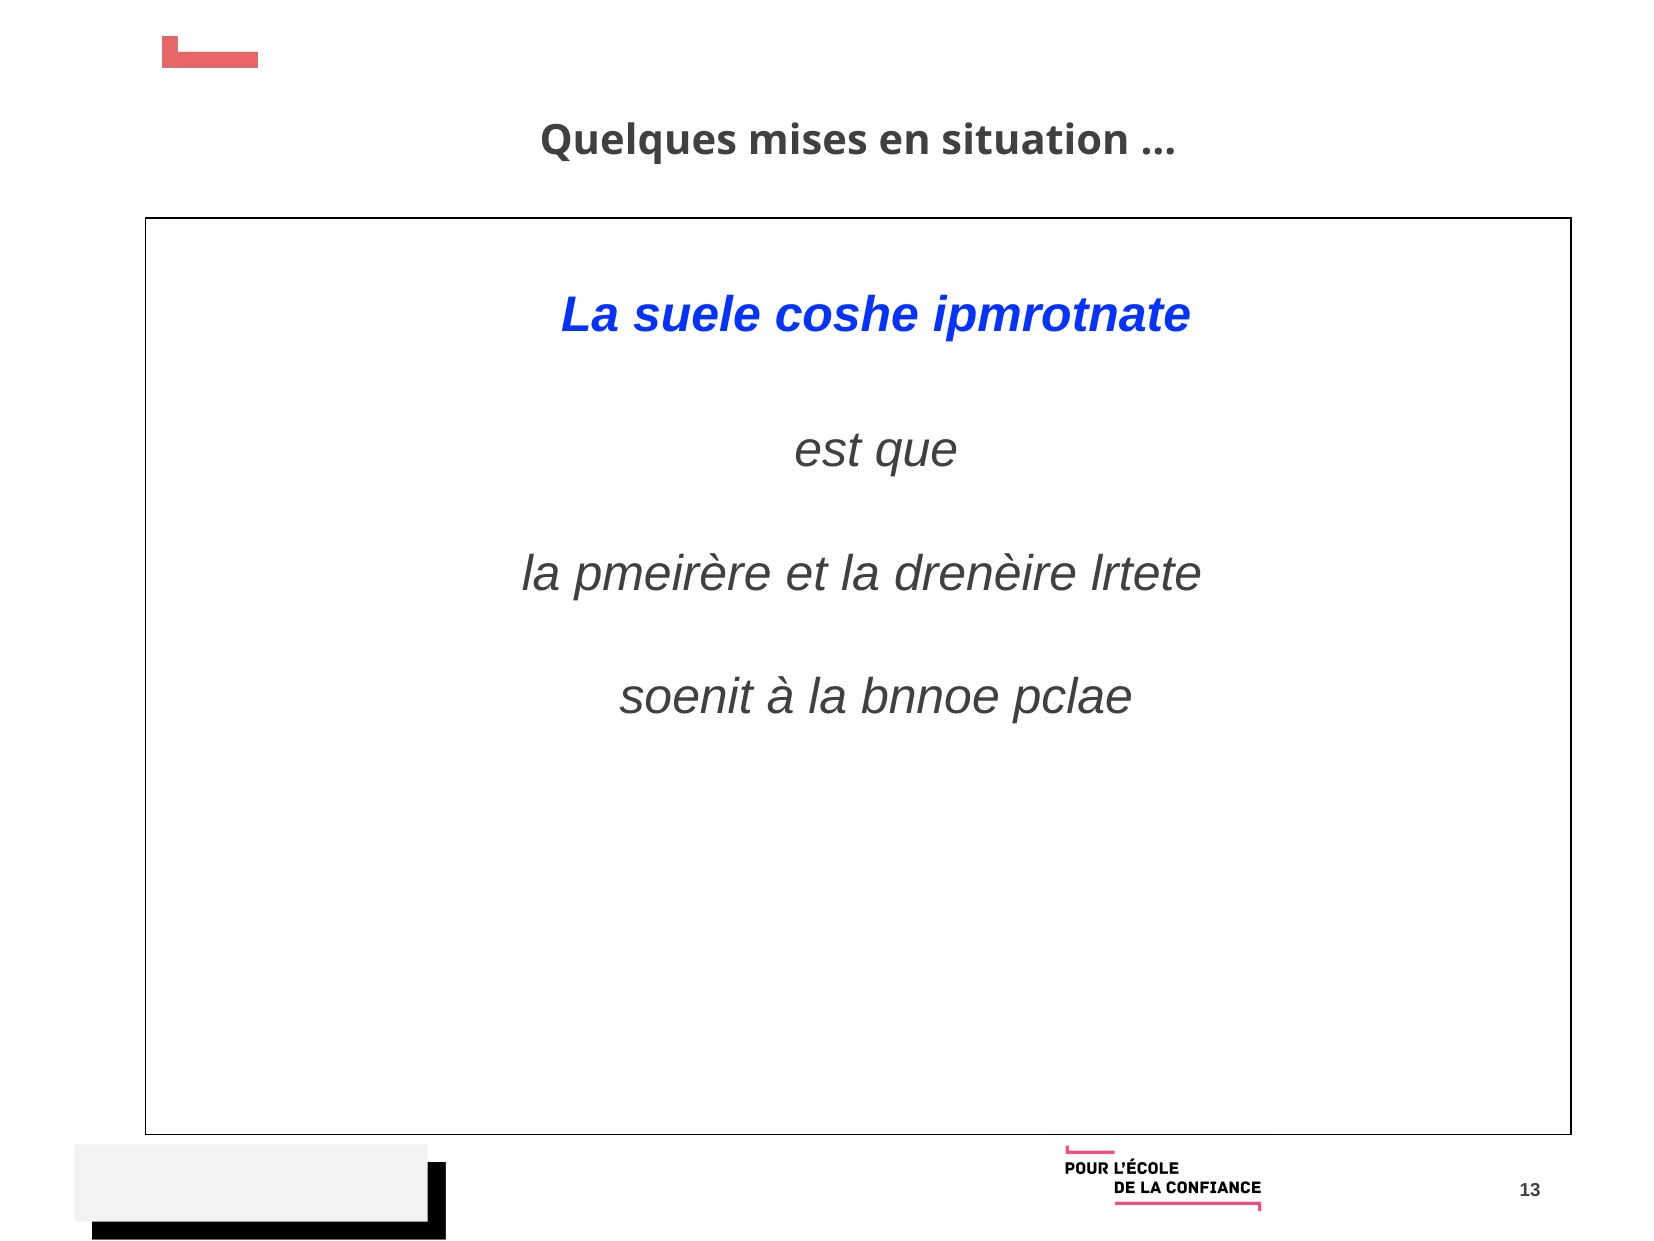

# Quelques mises en situation …
La suele coshe ipmrotnate
est que
la pmeirère et la drenèire lrtete
soenit à la bnnoe pclae